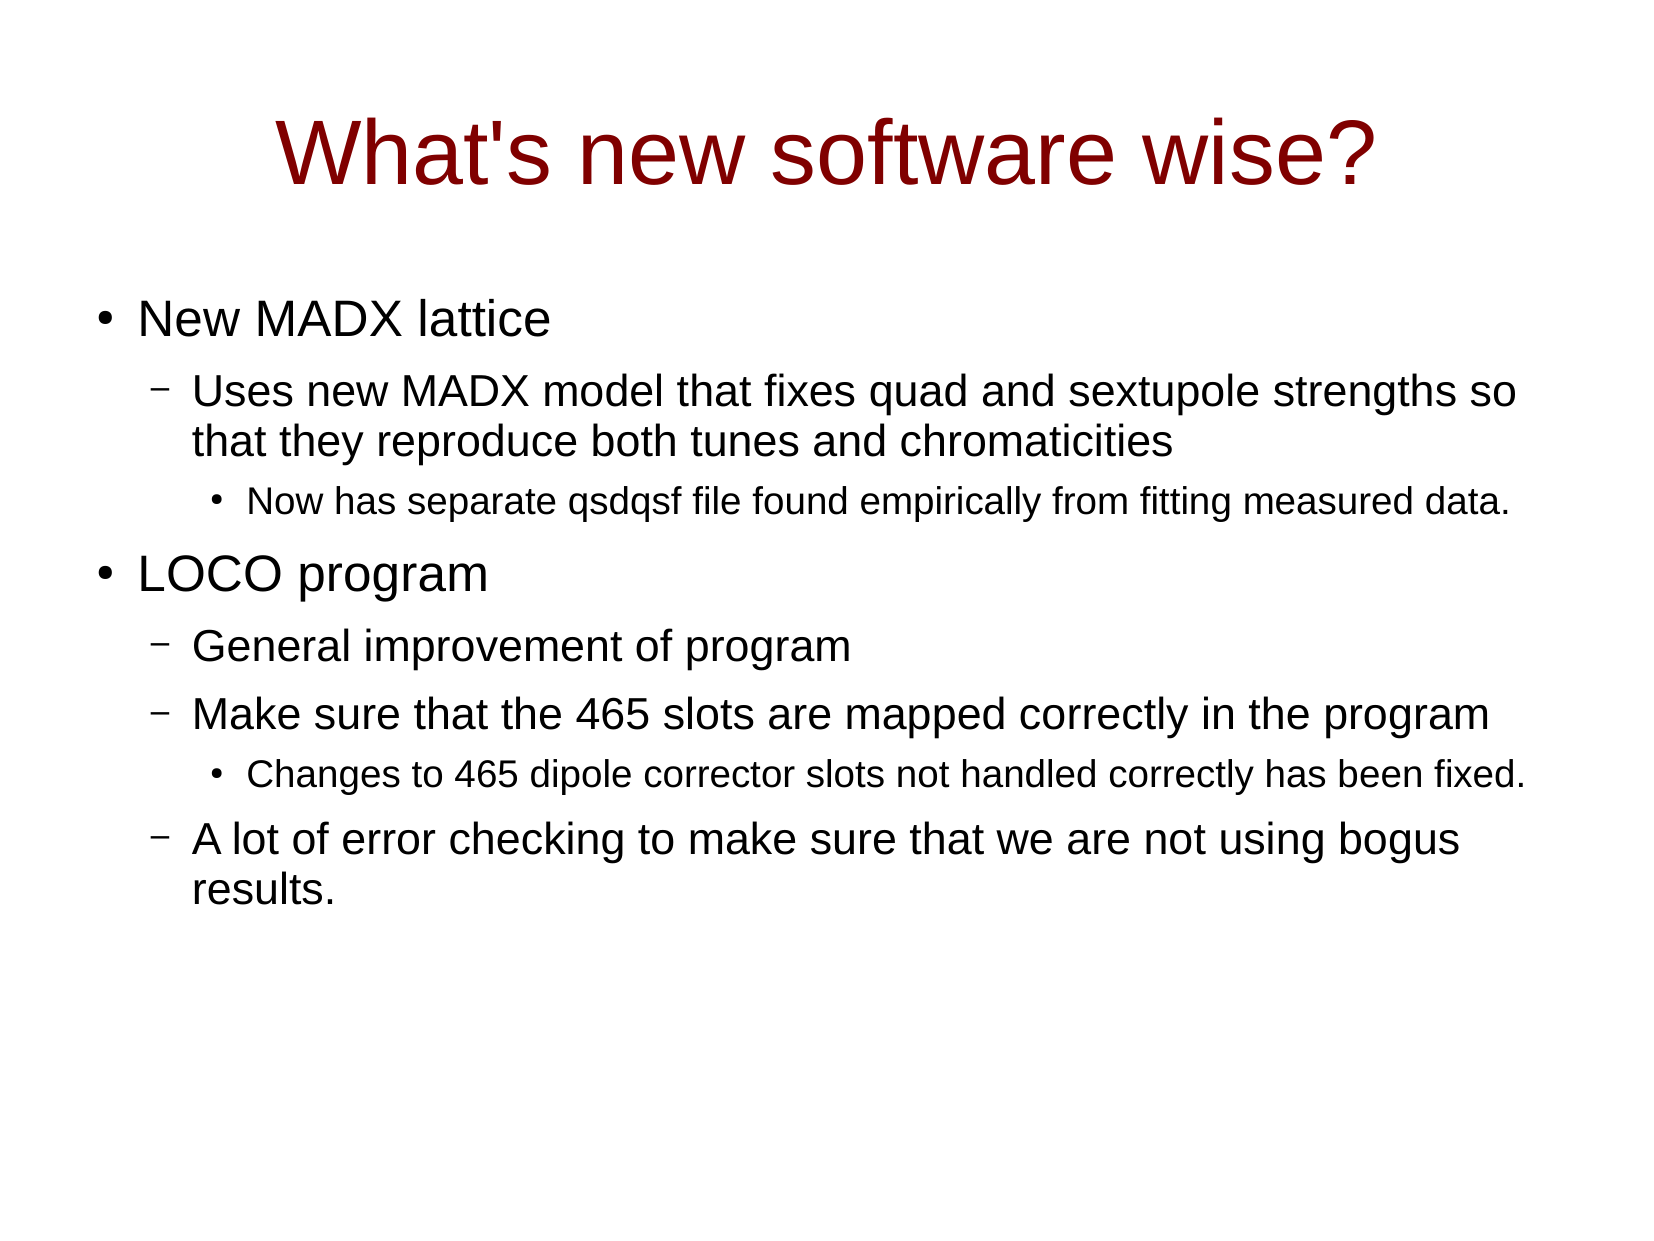

# What's new software wise?
New MADX lattice
Uses new MADX model that fixes quad and sextupole strengths so that they reproduce both tunes and chromaticities
Now has separate qsdqsf file found empirically from fitting measured data.
LOCO program
General improvement of program
Make sure that the 465 slots are mapped correctly in the program
Changes to 465 dipole corrector slots not handled correctly has been fixed.
A lot of error checking to make sure that we are not using bogus results.